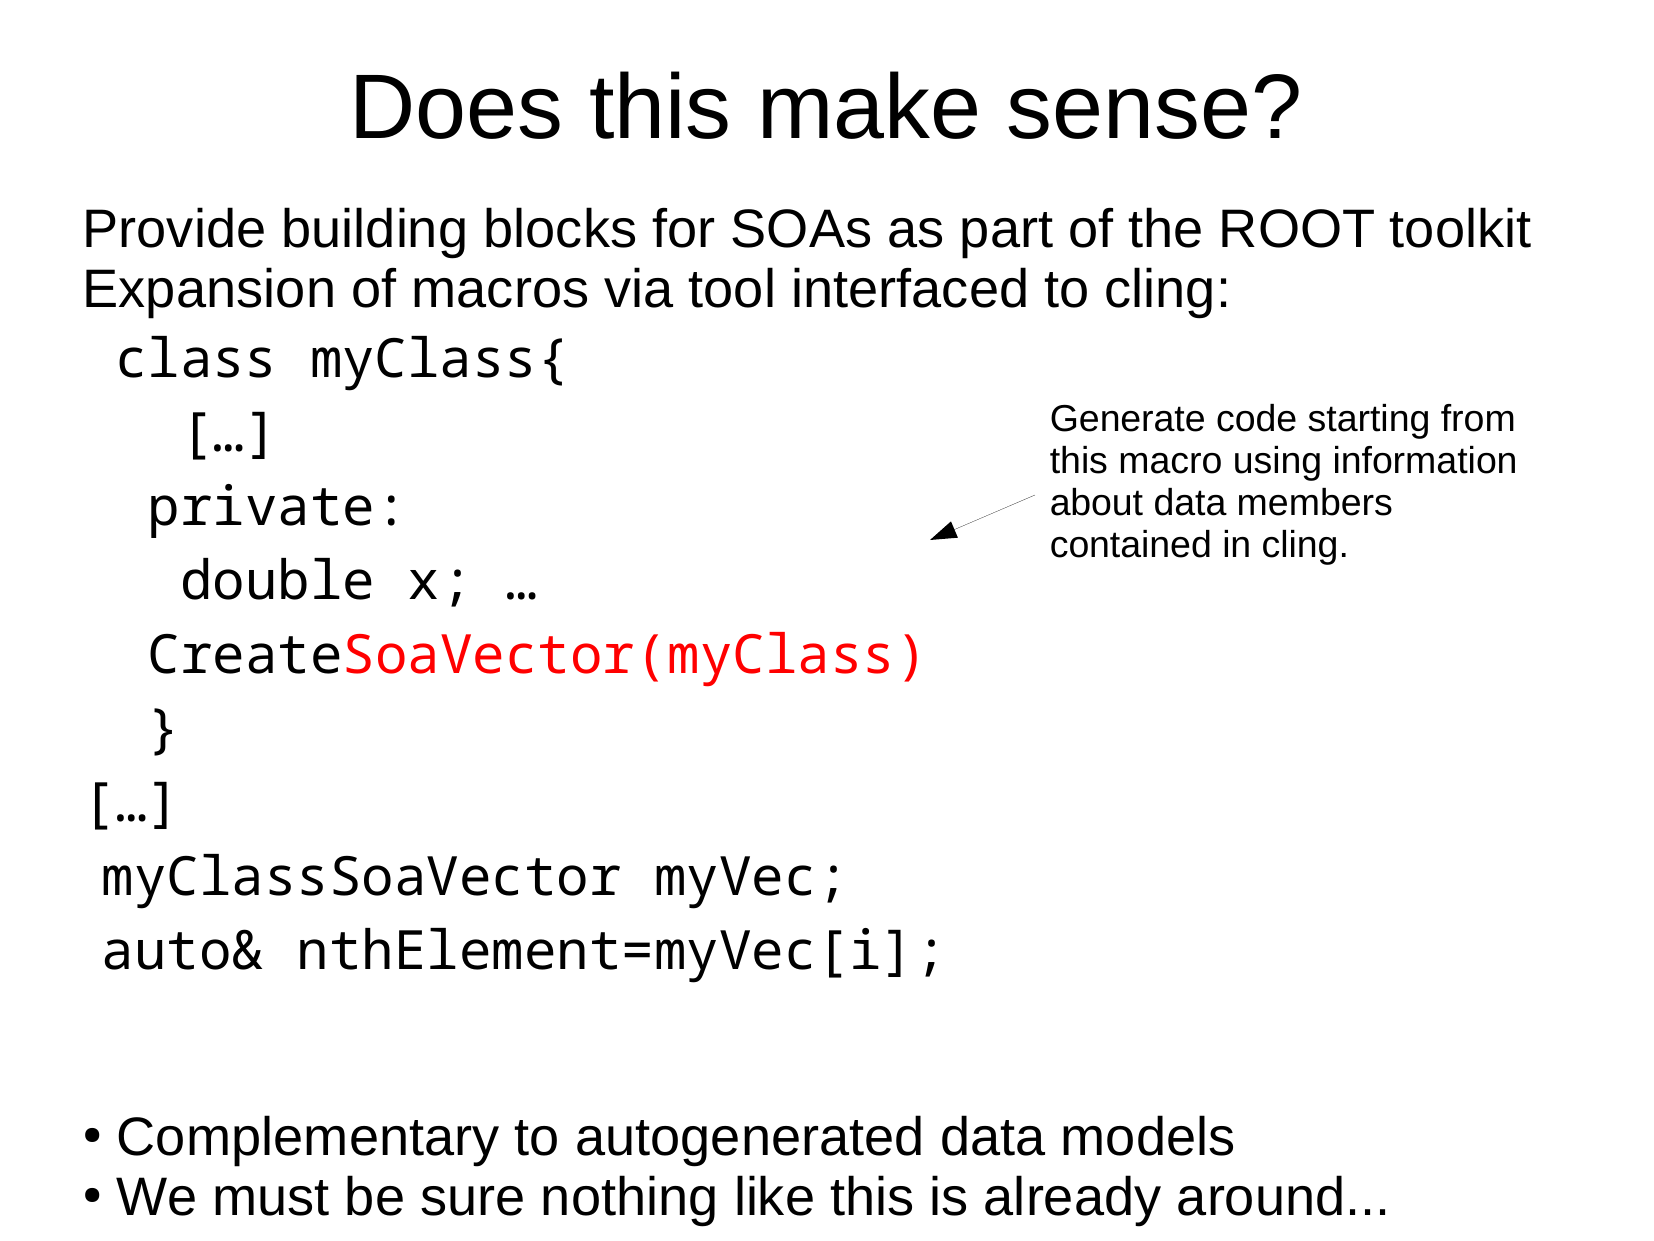

# Does this make sense?
Provide building blocks for SOAs as part of the ROOT toolkit
Expansion of macros via tool interfaced to cling:
 class myClass{
 […]
 private:
 double x; …
 CreateSoaVector(myClass)
 }
[…]
myClassSoaVector myVec;
auto& nthElement=myVec[i];
 Complementary to autogenerated data models
 We must be sure nothing like this is already around...
Generate code starting from this macro using information about data members contained in cling.